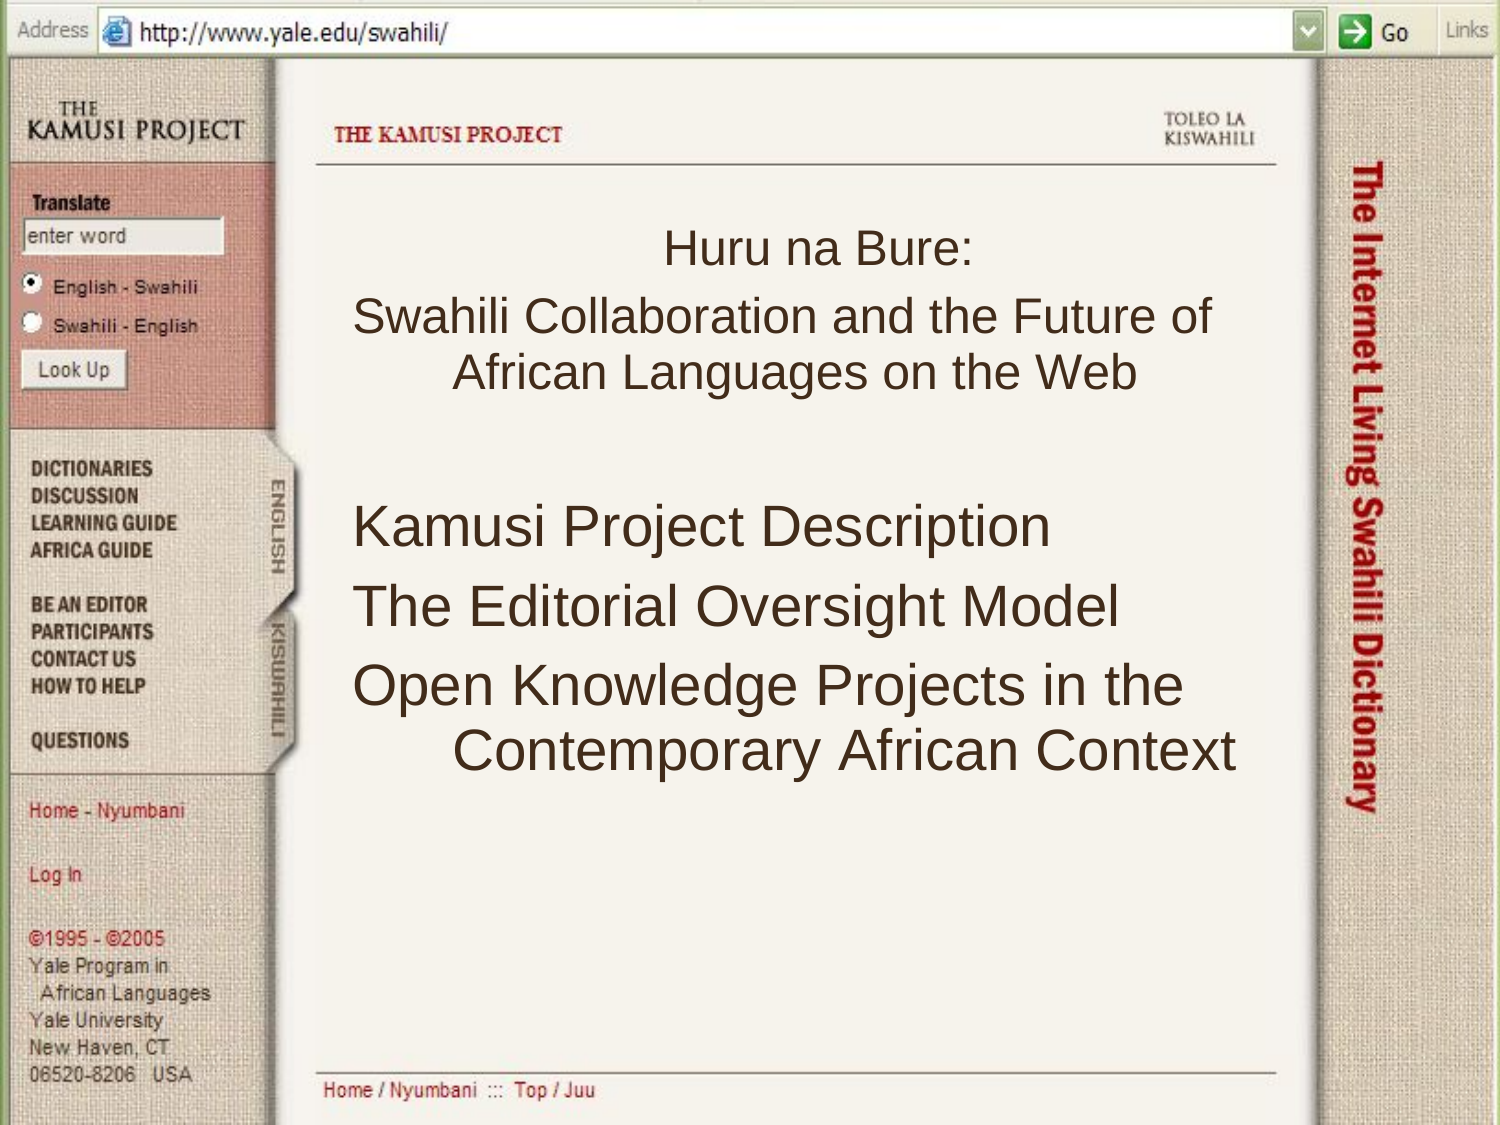

# Huru na Bure:
Swahili Collaboration and the Future of African Languages on the Web
Kamusi Project Description
The Editorial Oversight Model
Open Knowledge Projects in the Contemporary African Context